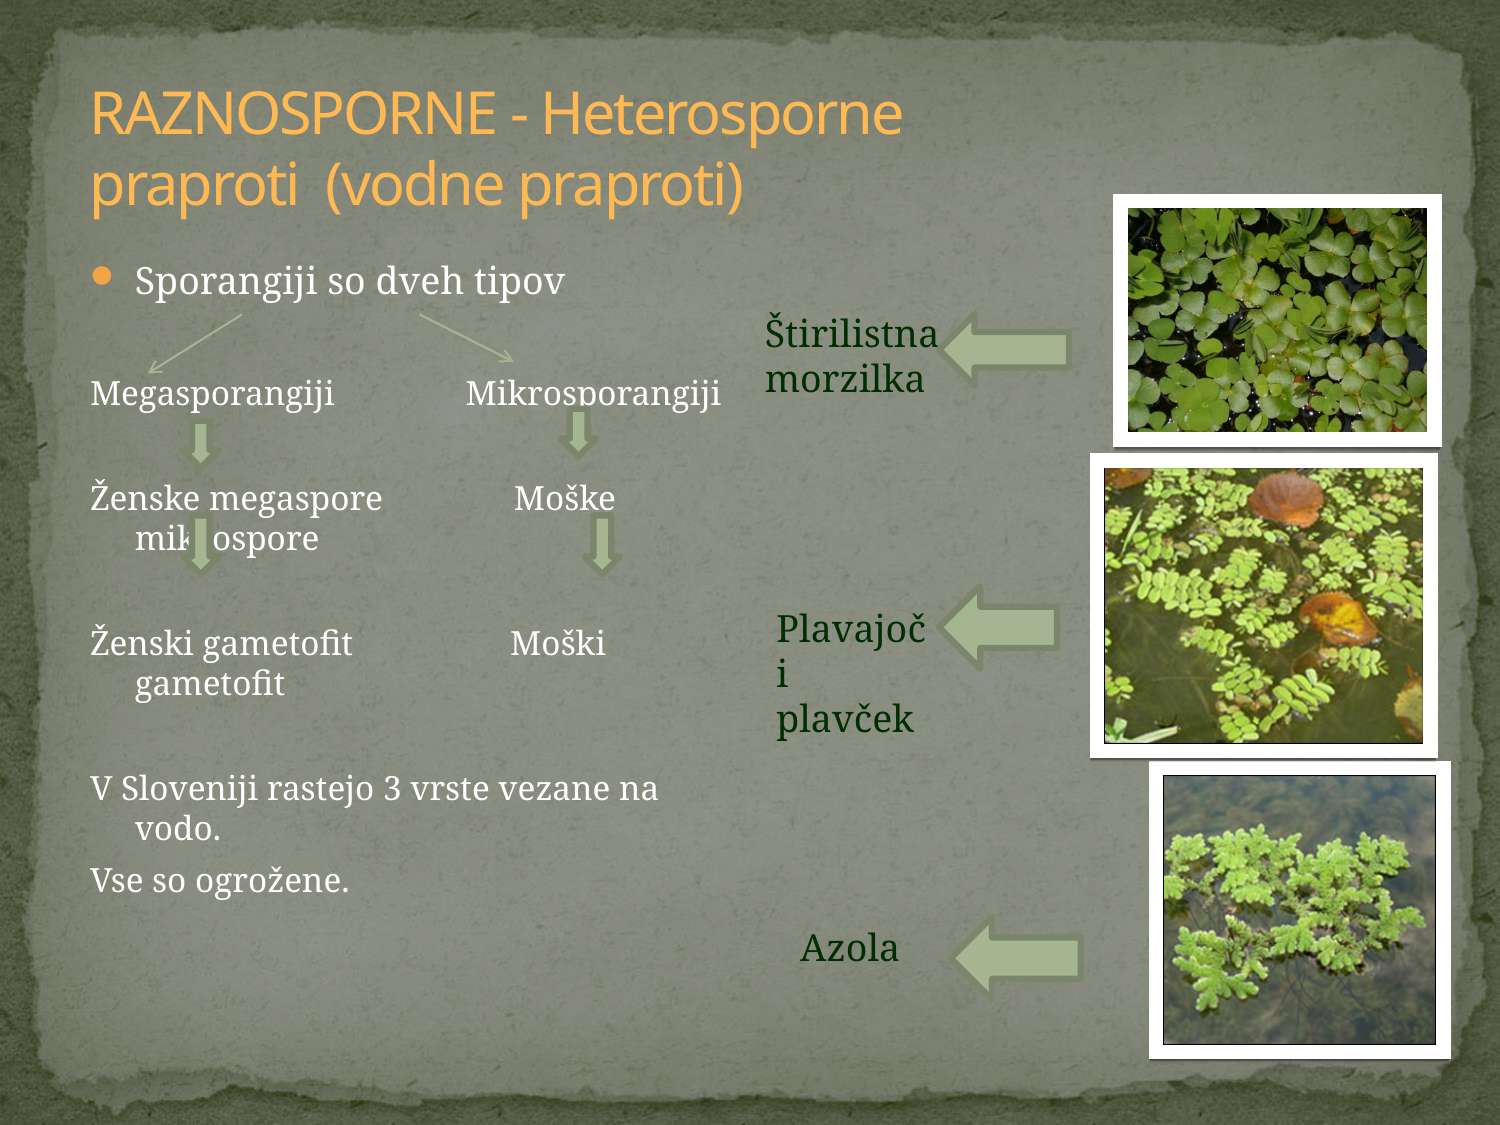

# RAZNOSPORNE - Heterosporne praproti (vodne praproti)
Sporangiji so dveh tipov
Megasporangiji Mikrosporangiji
Ženske megaspore Moške mikrospore
Ženski gametofit Moški gametofit
V Sloveniji rastejo 3 vrste vezane na vodo.
Vse so ogrožene.
Štirilistna morzilka
Plavajoči
plavček
Azola